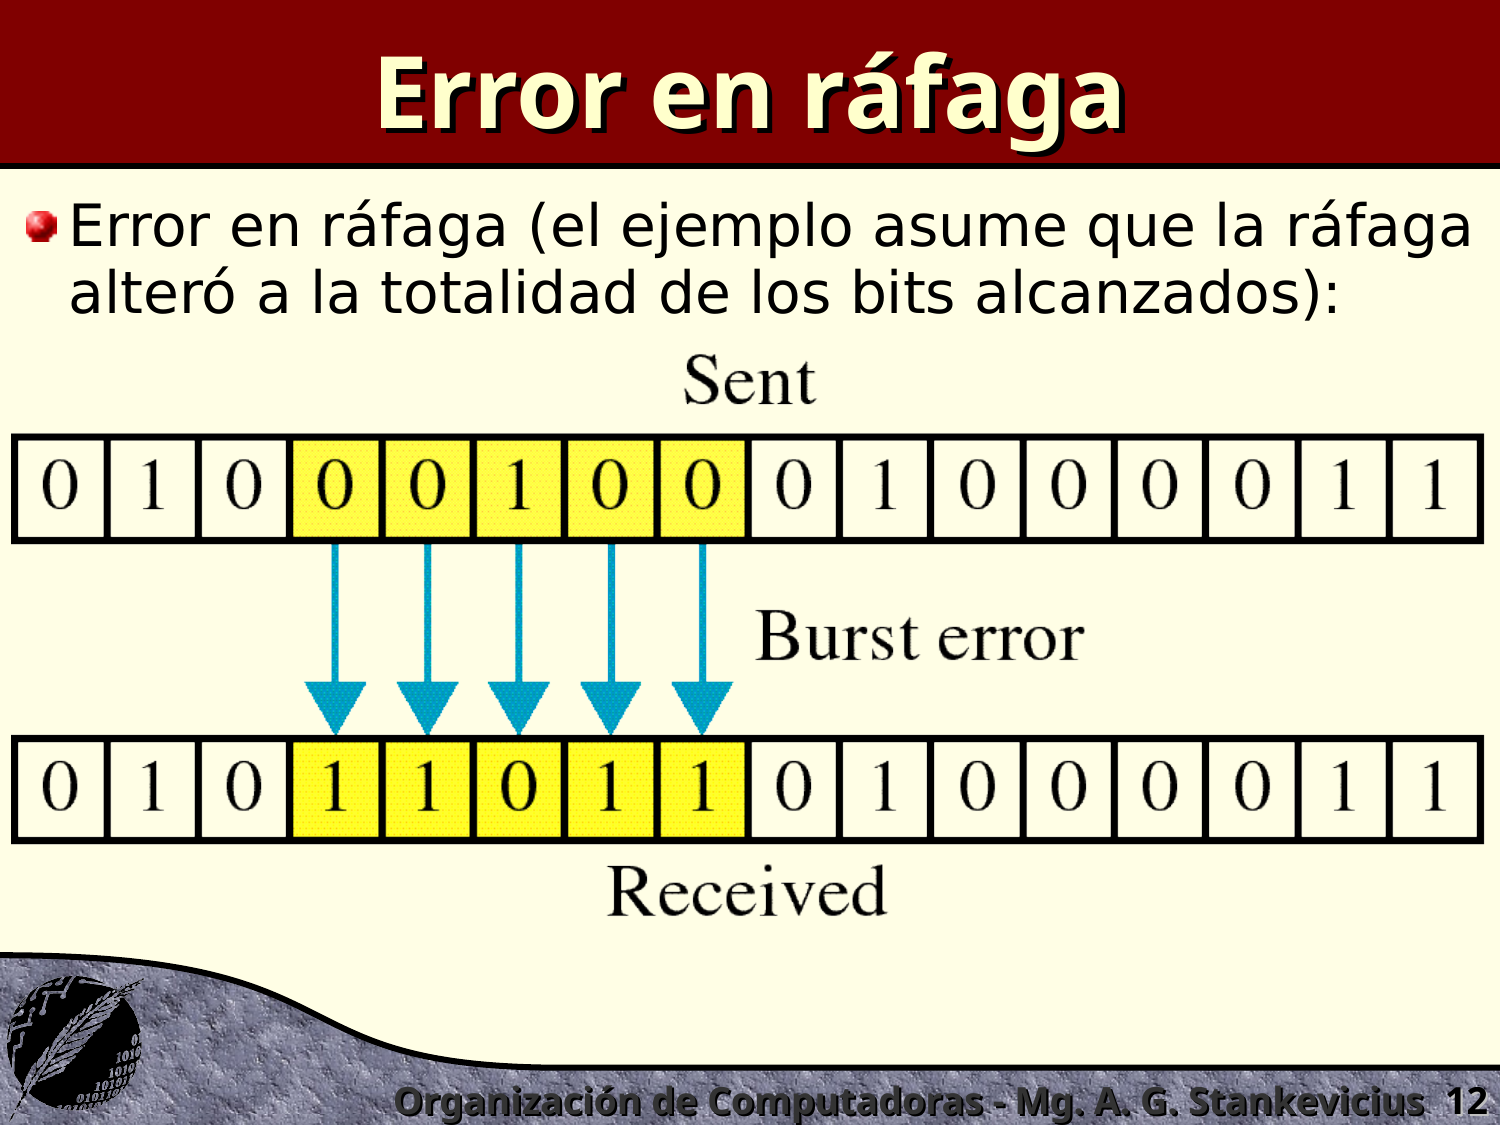

# Error en ráfaga
Error en ráfaga (el ejemplo asume que la ráfaga alteró a la totalidad de los bits alcanzados):
12